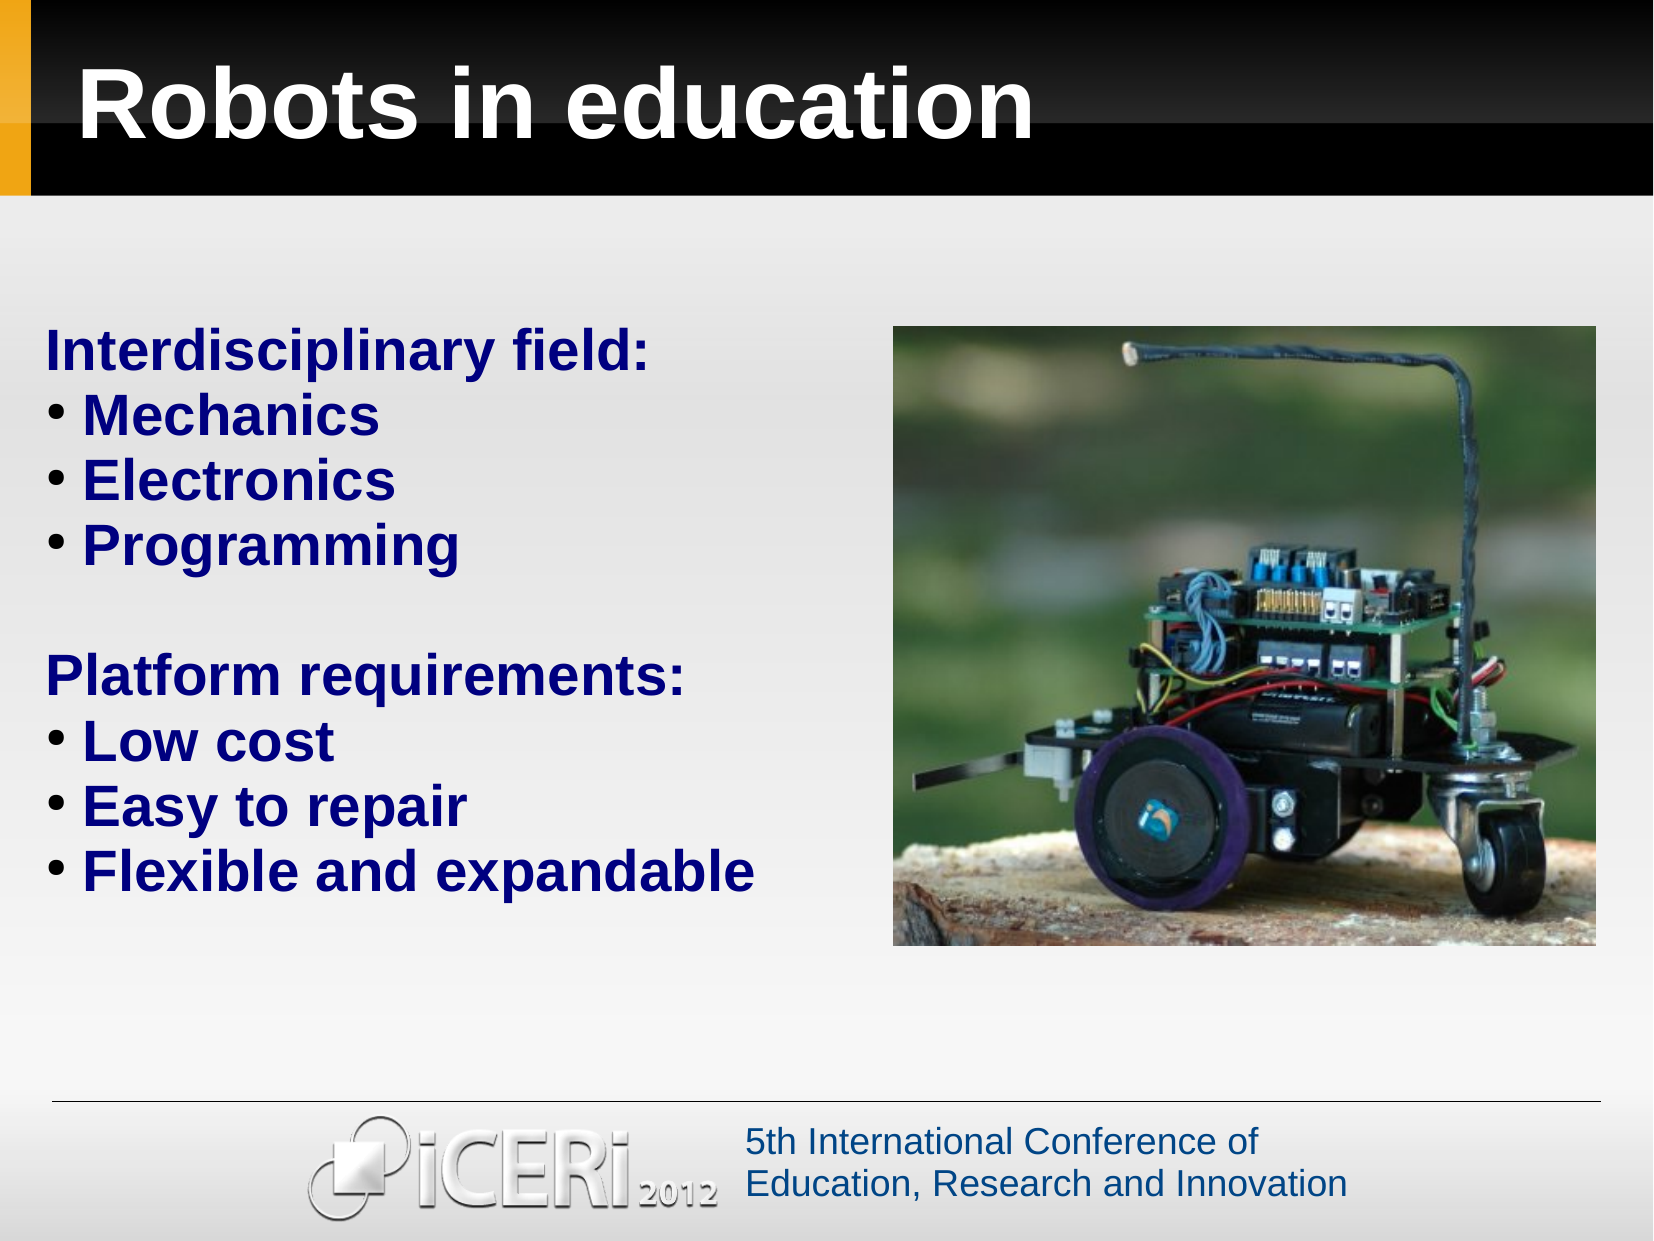

# Robots in education
Interdisciplinary field:
 Mechanics
 Electronics
 Programming
Platform requirements:
 Low cost
 Easy to repair
 Flexible and expandable
5th International Conference of
Education, Research and Innovation